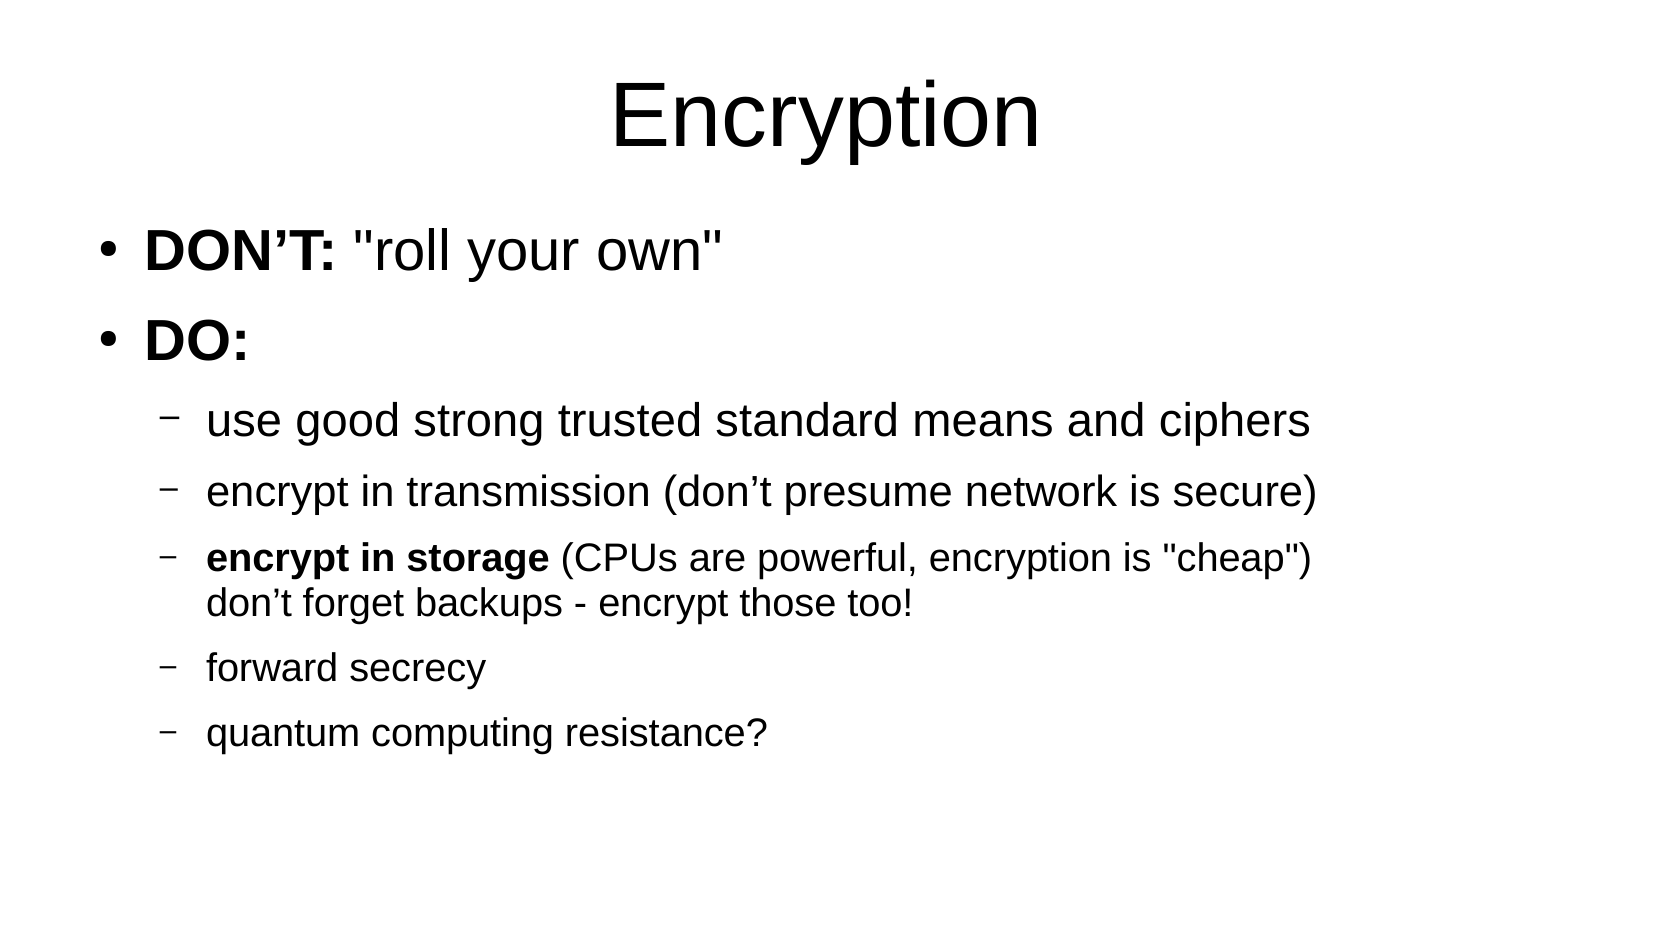

# Encryption
DON’T: "roll your own"
DO:
use good strong trusted standard means and ciphers
encrypt in transmission (don’t presume network is secure)
encrypt in storage (CPUs are powerful, encryption is "cheap")
don’t forget backups - encrypt those too!
forward secrecy
quantum computing resistance?